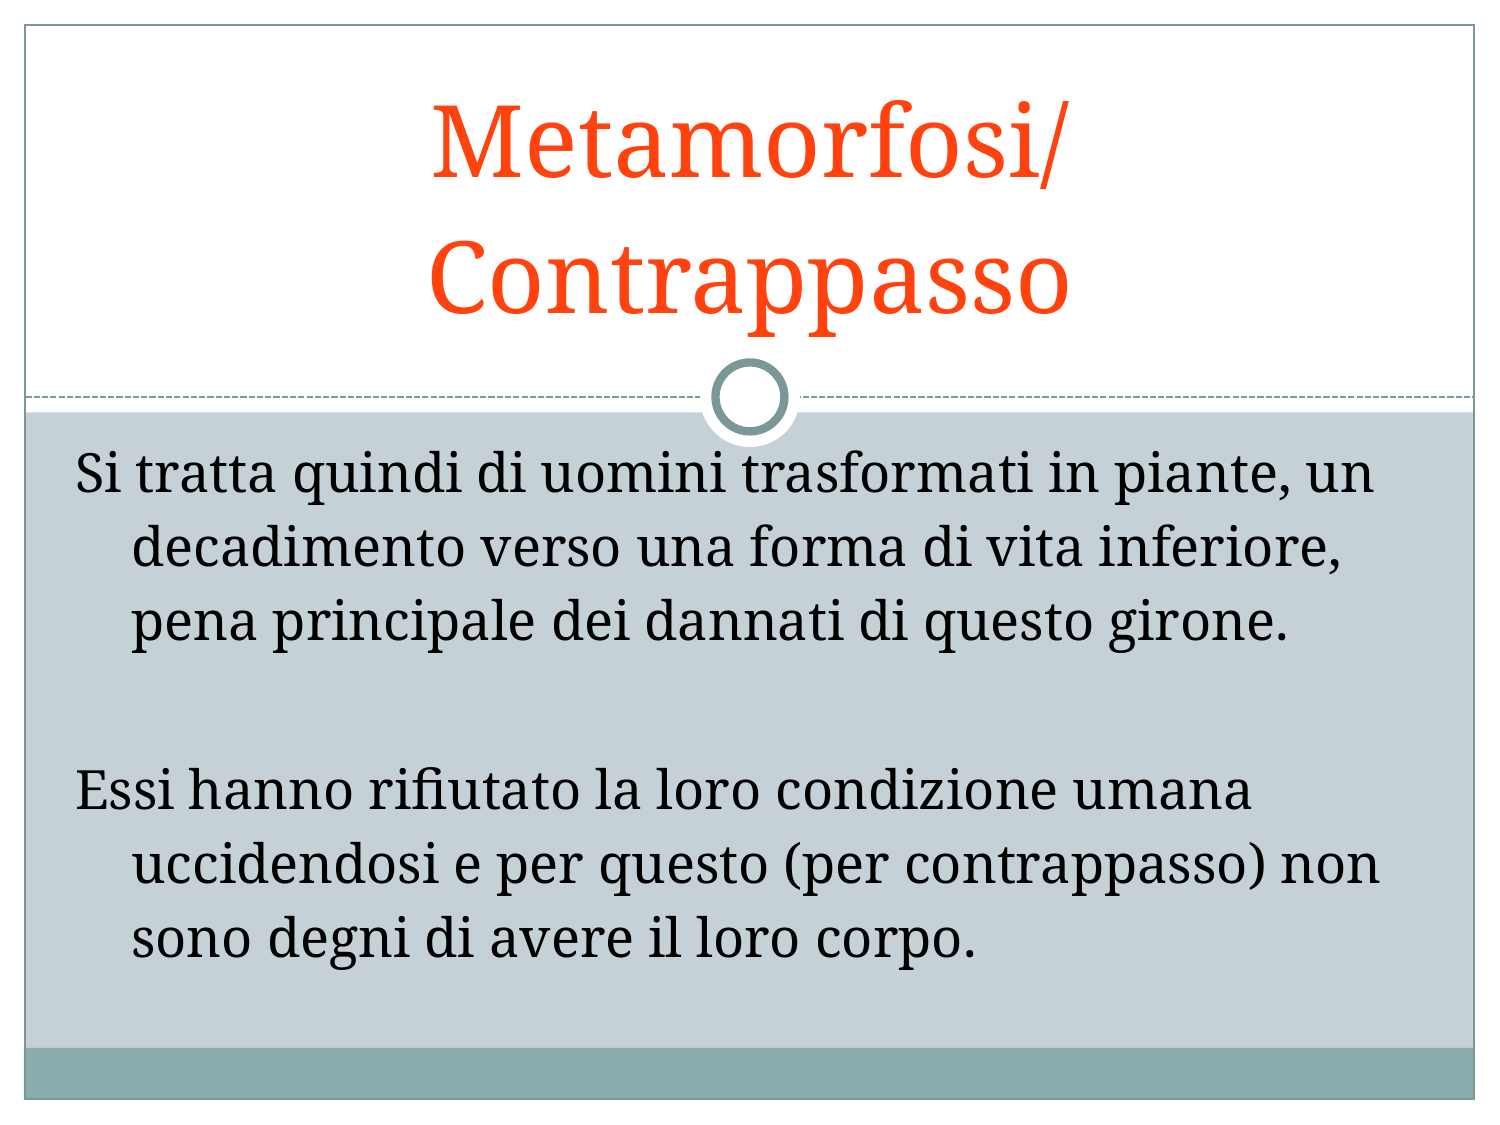

# Metamorfosi/Contrappasso
Si tratta quindi di uomini trasformati in piante, un decadimento verso una forma di vita inferiore, pena principale dei dannati di questo girone.
Essi hanno rifiutato la loro condizione umana uccidendosi e per questo (per contrappasso) non sono degni di avere il loro corpo.